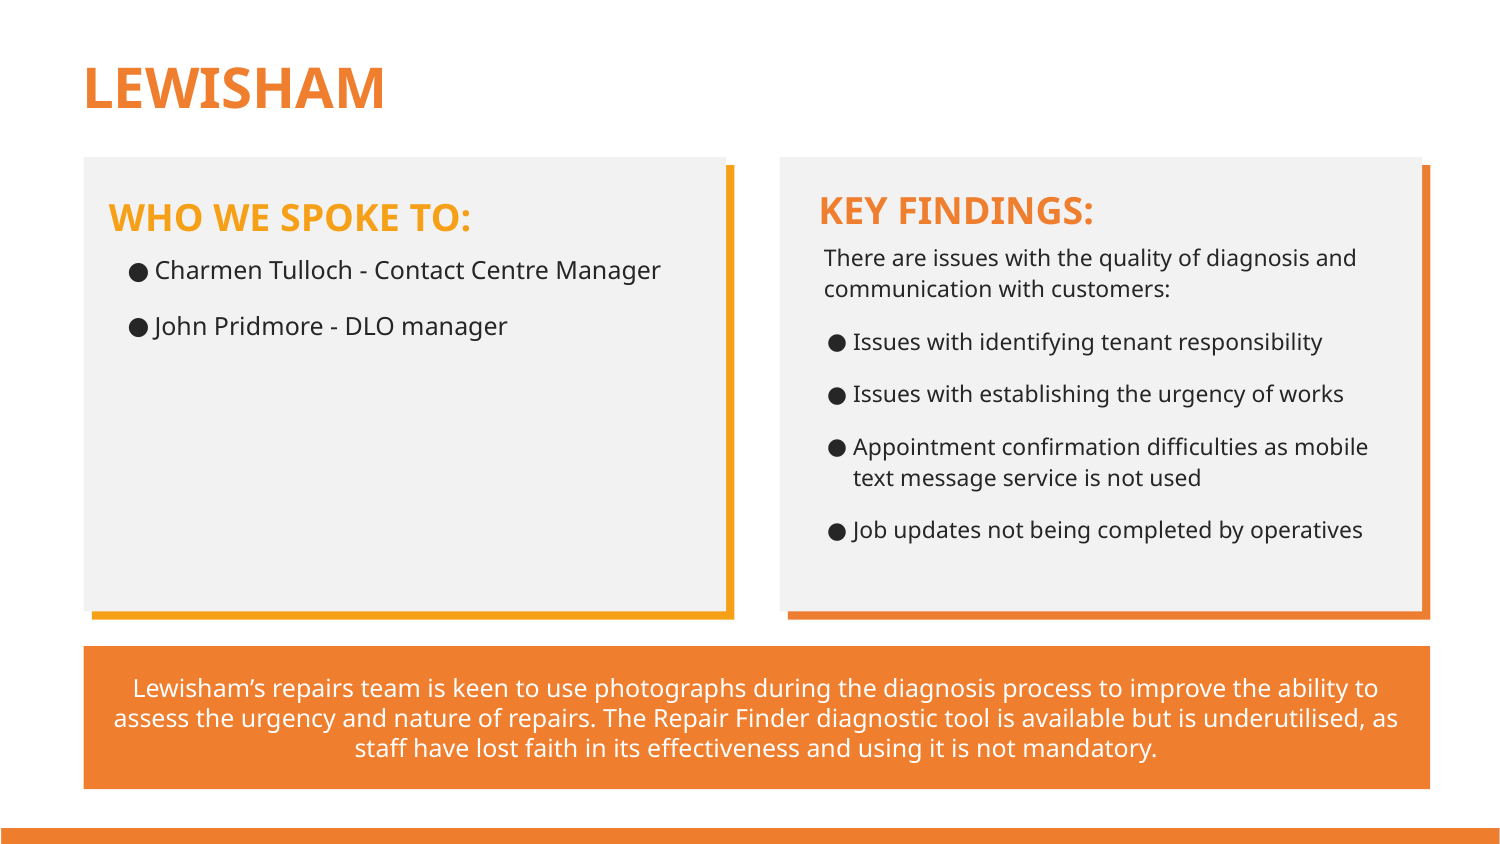

LEWISHAM
KEY FINDINGS:
WHO WE SPOKE TO:
There are issues with the quality of diagnosis and communication with customers:
Issues with identifying tenant responsibility
Issues with establishing the urgency of works
Appointment confirmation difficulties as mobile text message service is not used
Job updates not being completed by operatives
Charmen Tulloch - Contact Centre Manager
John Pridmore - DLO manager
Lewisham’s repairs team is keen to use photographs during the diagnosis process to improve the ability to assess the urgency and nature of repairs. The Repair Finder diagnostic tool is available but is underutilised, as staff have lost faith in its effectiveness and using it is not mandatory.